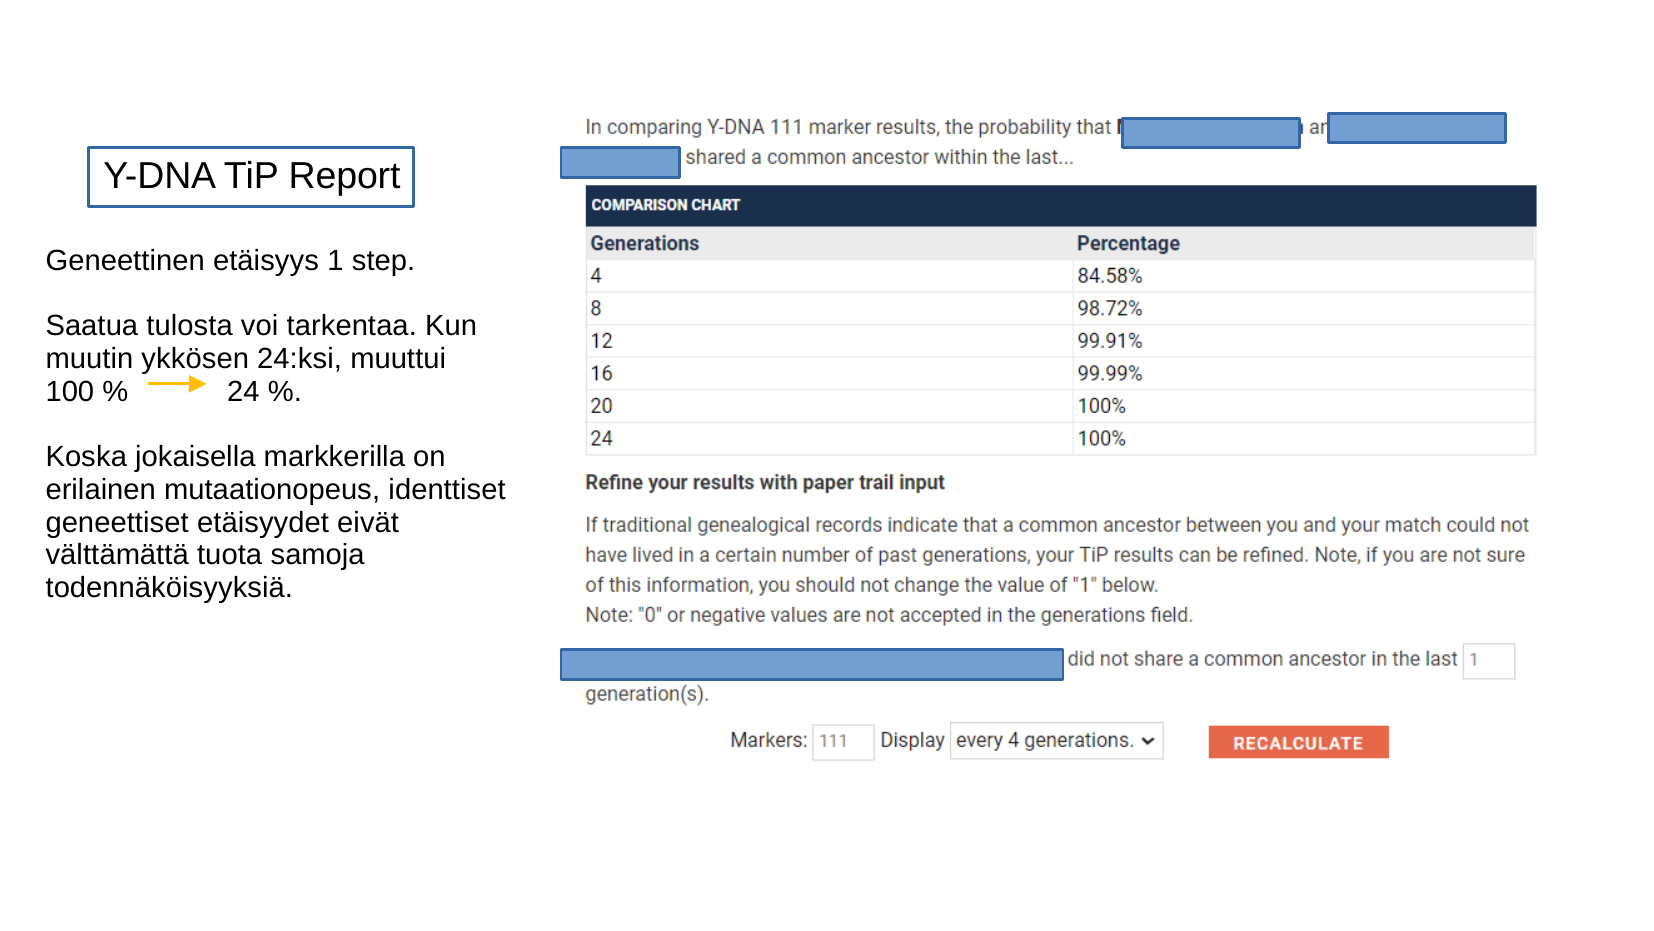

Y-DNA TiP Report
Geneettinen etäisyys 1 step.
Saatua tulosta voi tarkentaa. Kun muutin ykkösen 24:ksi, muuttui
100 % 24 %.
Koska jokaisella markkerilla on erilainen mutaationopeus, identtiset geneettiset etäisyydet eivät välttämättä tuota samoja todennäköisyyksiä.